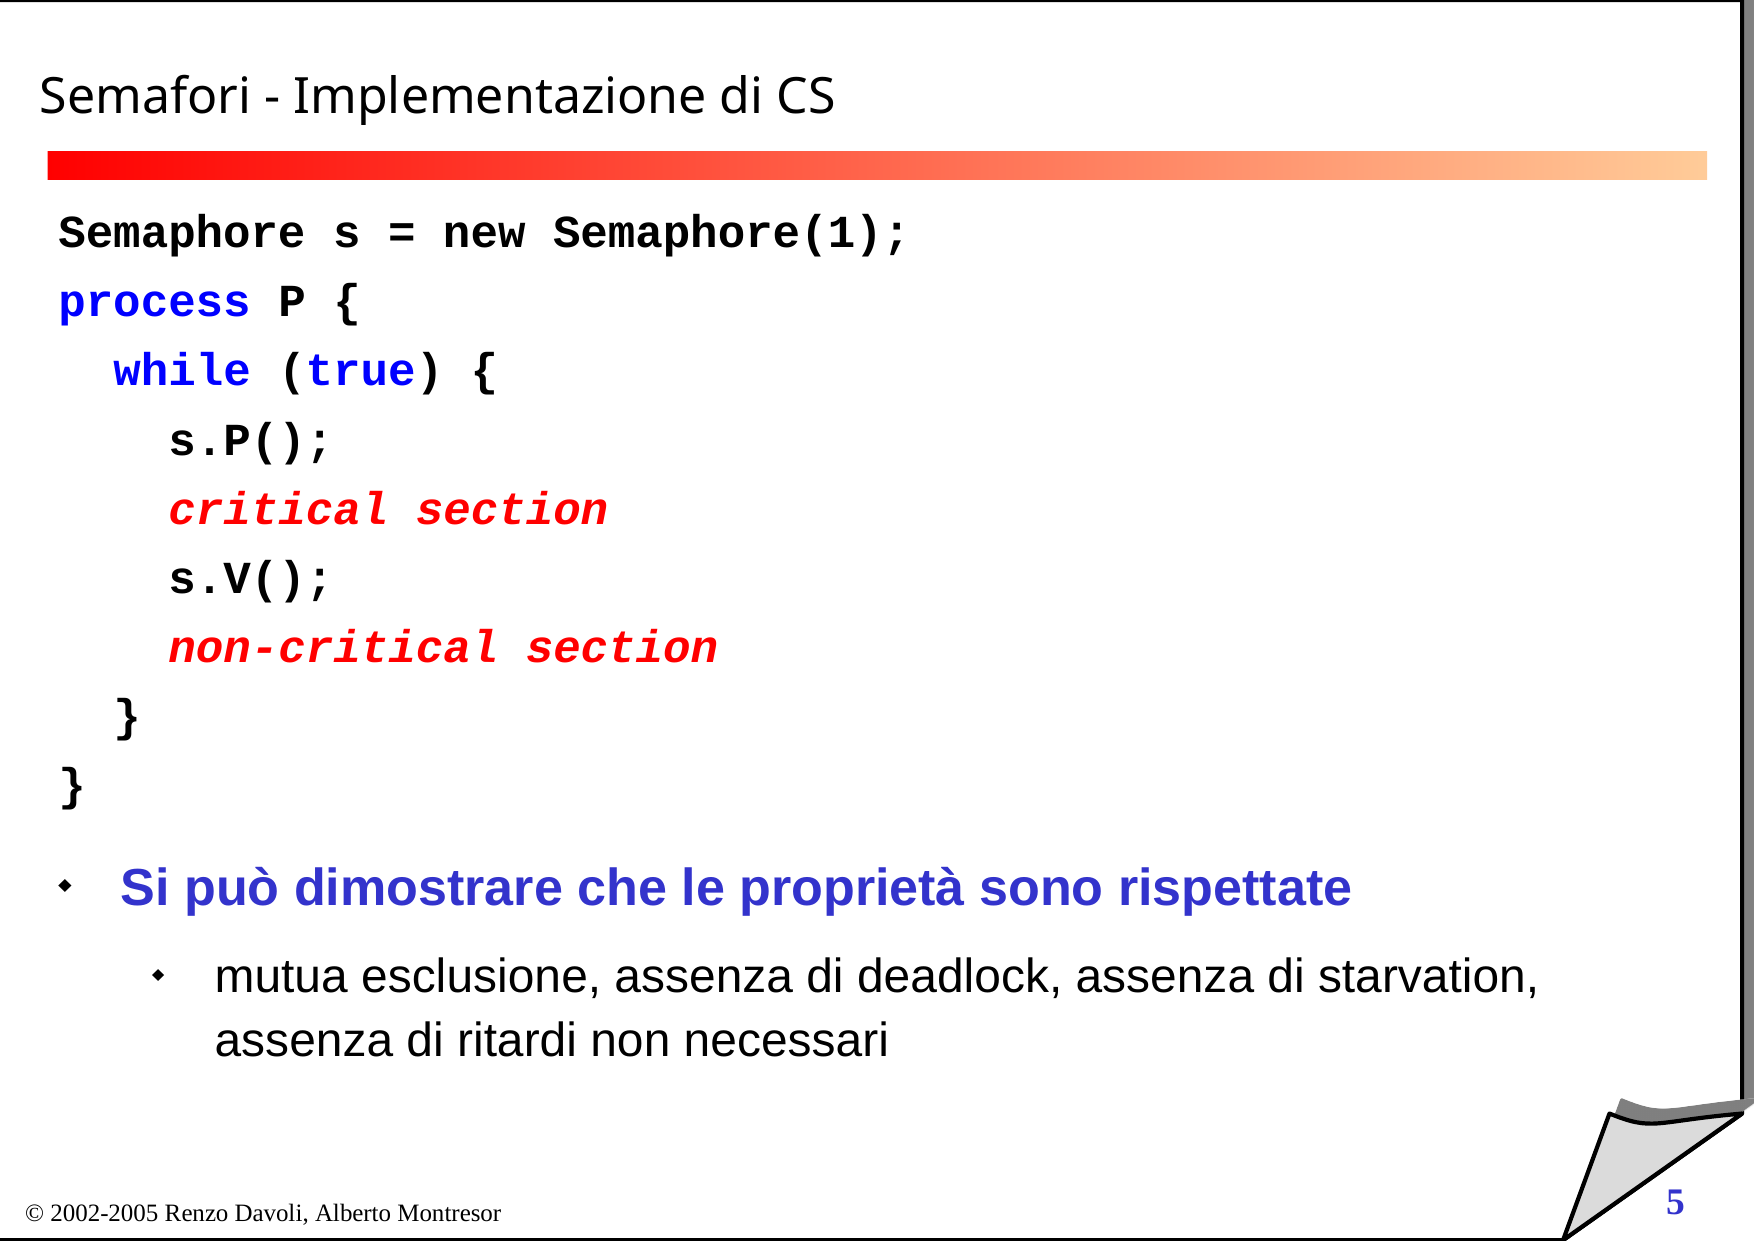

# Semafori - Implementazione di CS
Semaphore s = new Semaphore(1);
process P {
 while (true) {
 s.P();
 critical section
 s.V();
 non-critical section
 }
}
Si può dimostrare che le proprietà sono rispettate
mutua esclusione, assenza di deadlock, assenza di starvation, assenza di ritardi non necessari